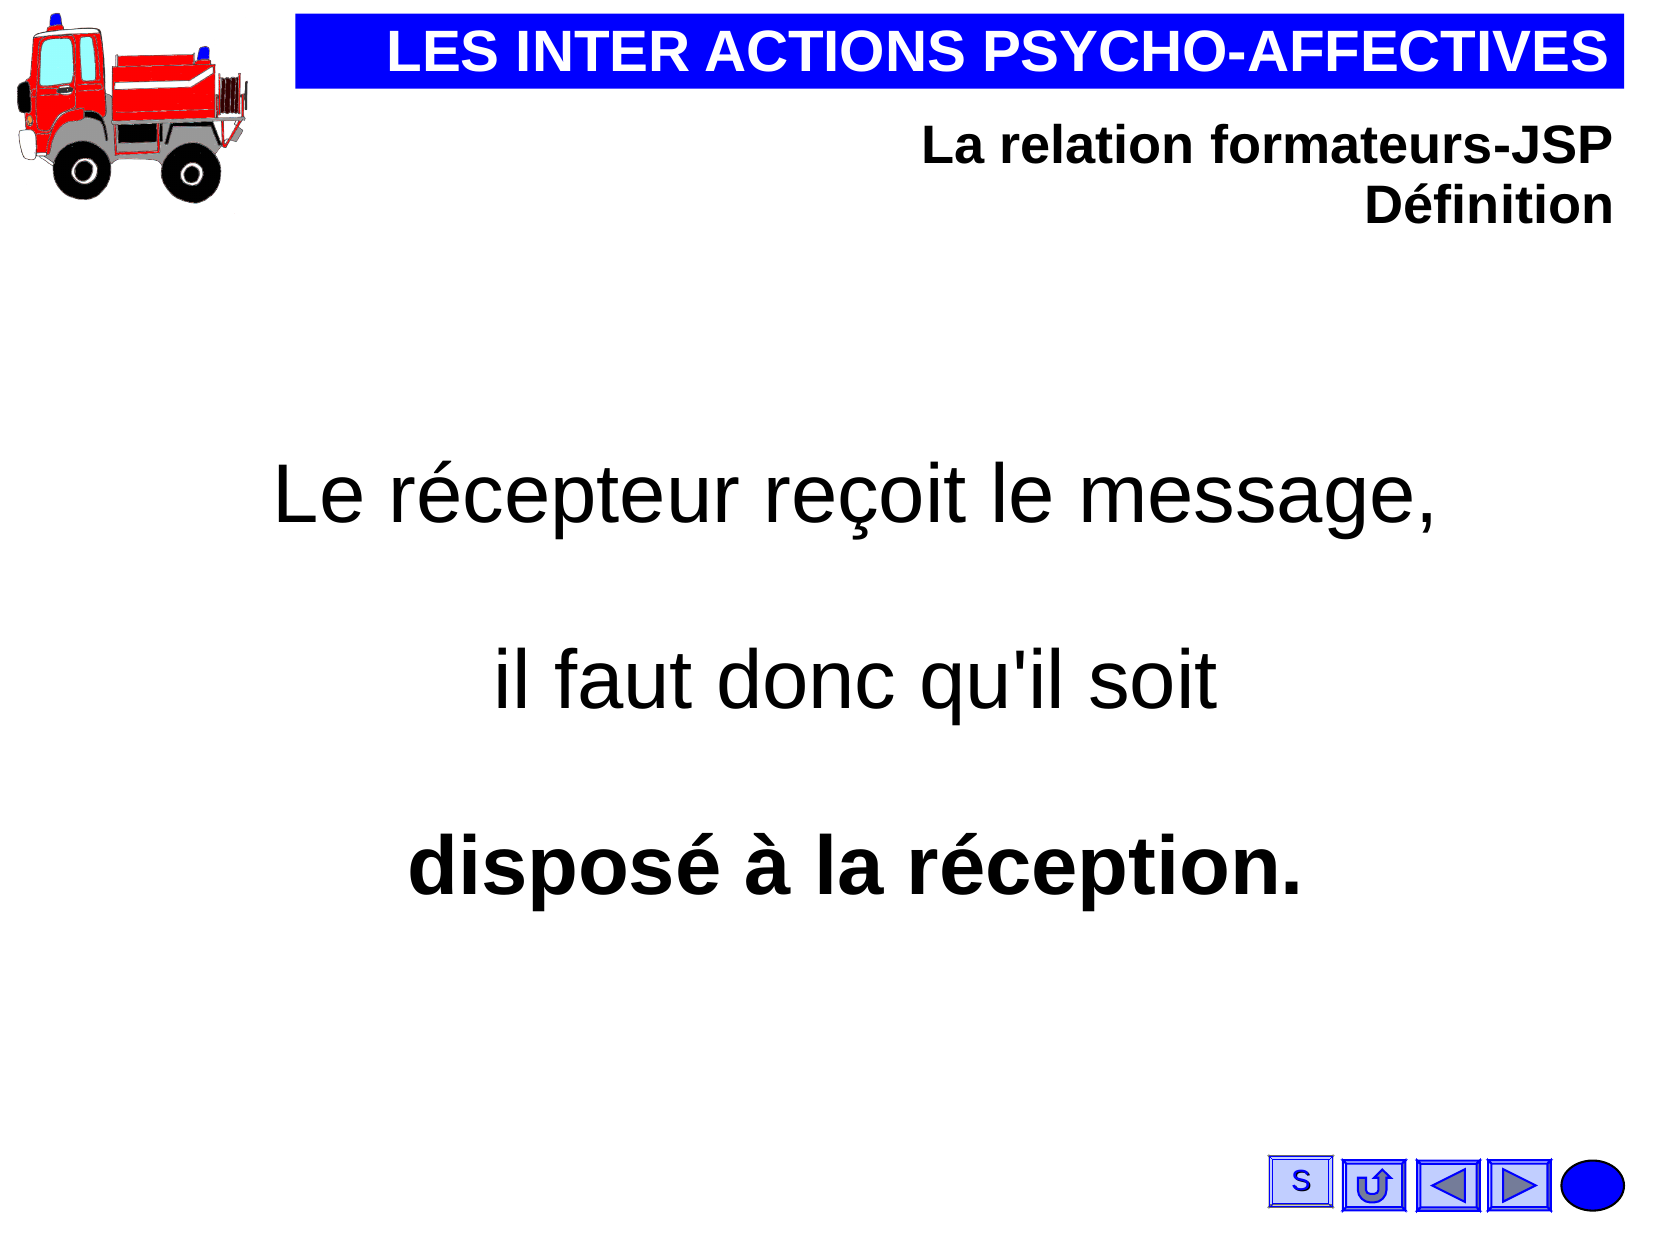

LES INTER ACTIONS PSYCHO-AFFECTIVES
La relation formateurs-JSP
Définition
Le récepteur reçoit le message,
 il faut donc qu'il soit
disposé à la réception.
#